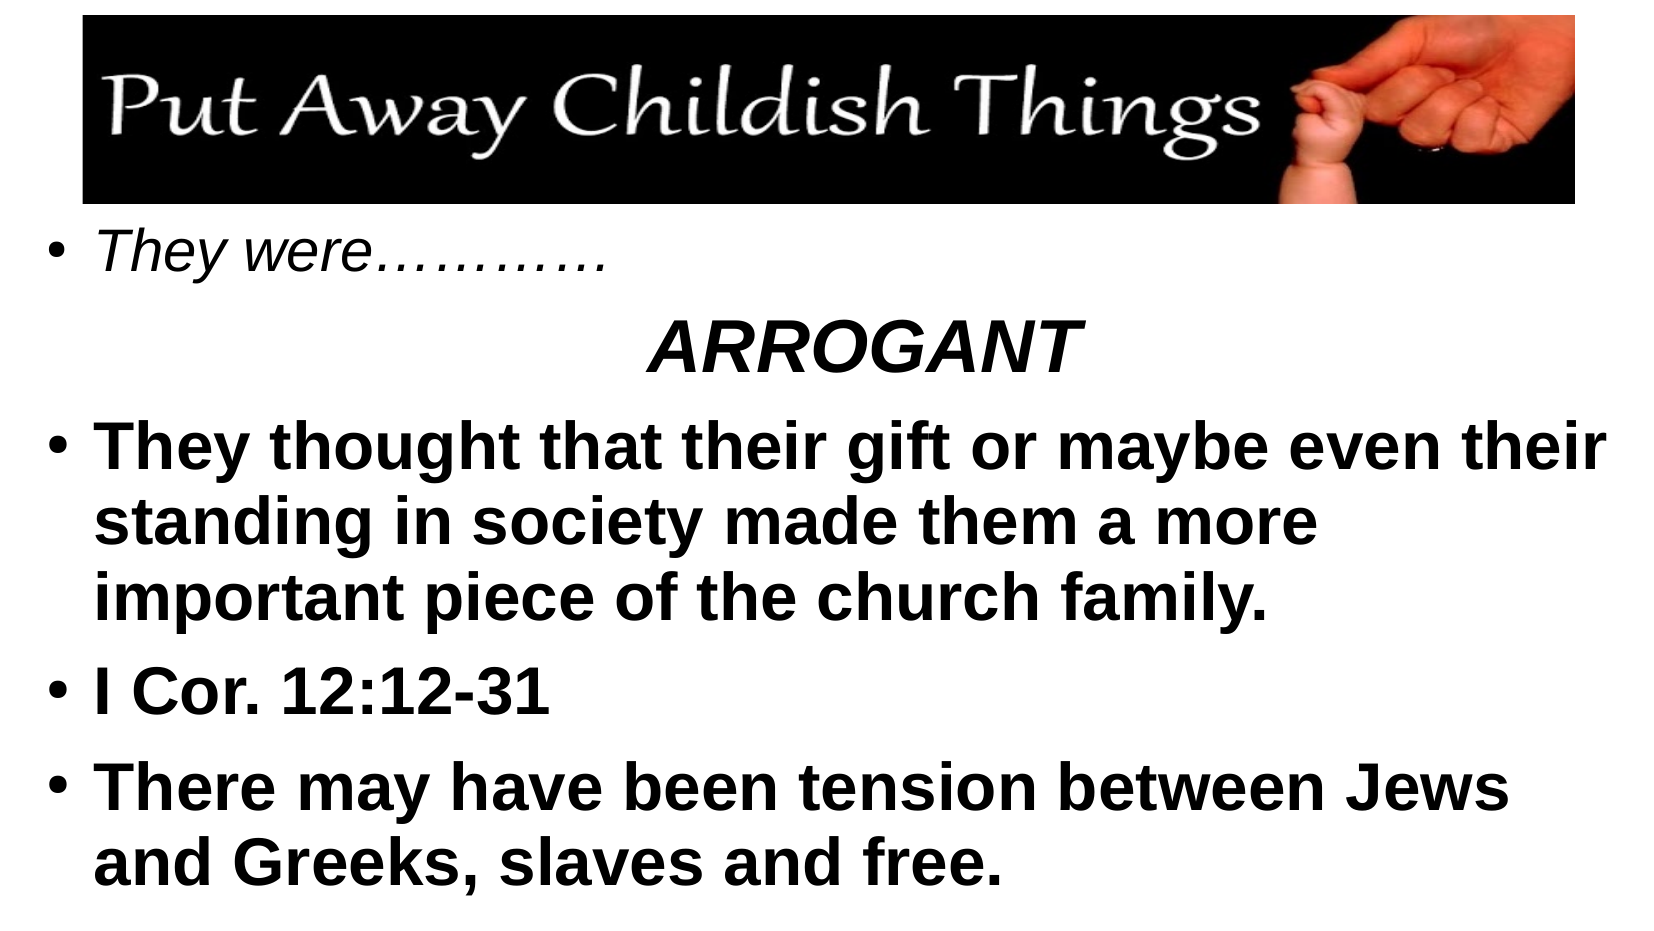

#
They were…………
ARROGANT
They thought that their gift or maybe even their standing in society made them a more important piece of the church family.
I Cor. 12:12-31
There may have been tension between Jews and Greeks, slaves and free.